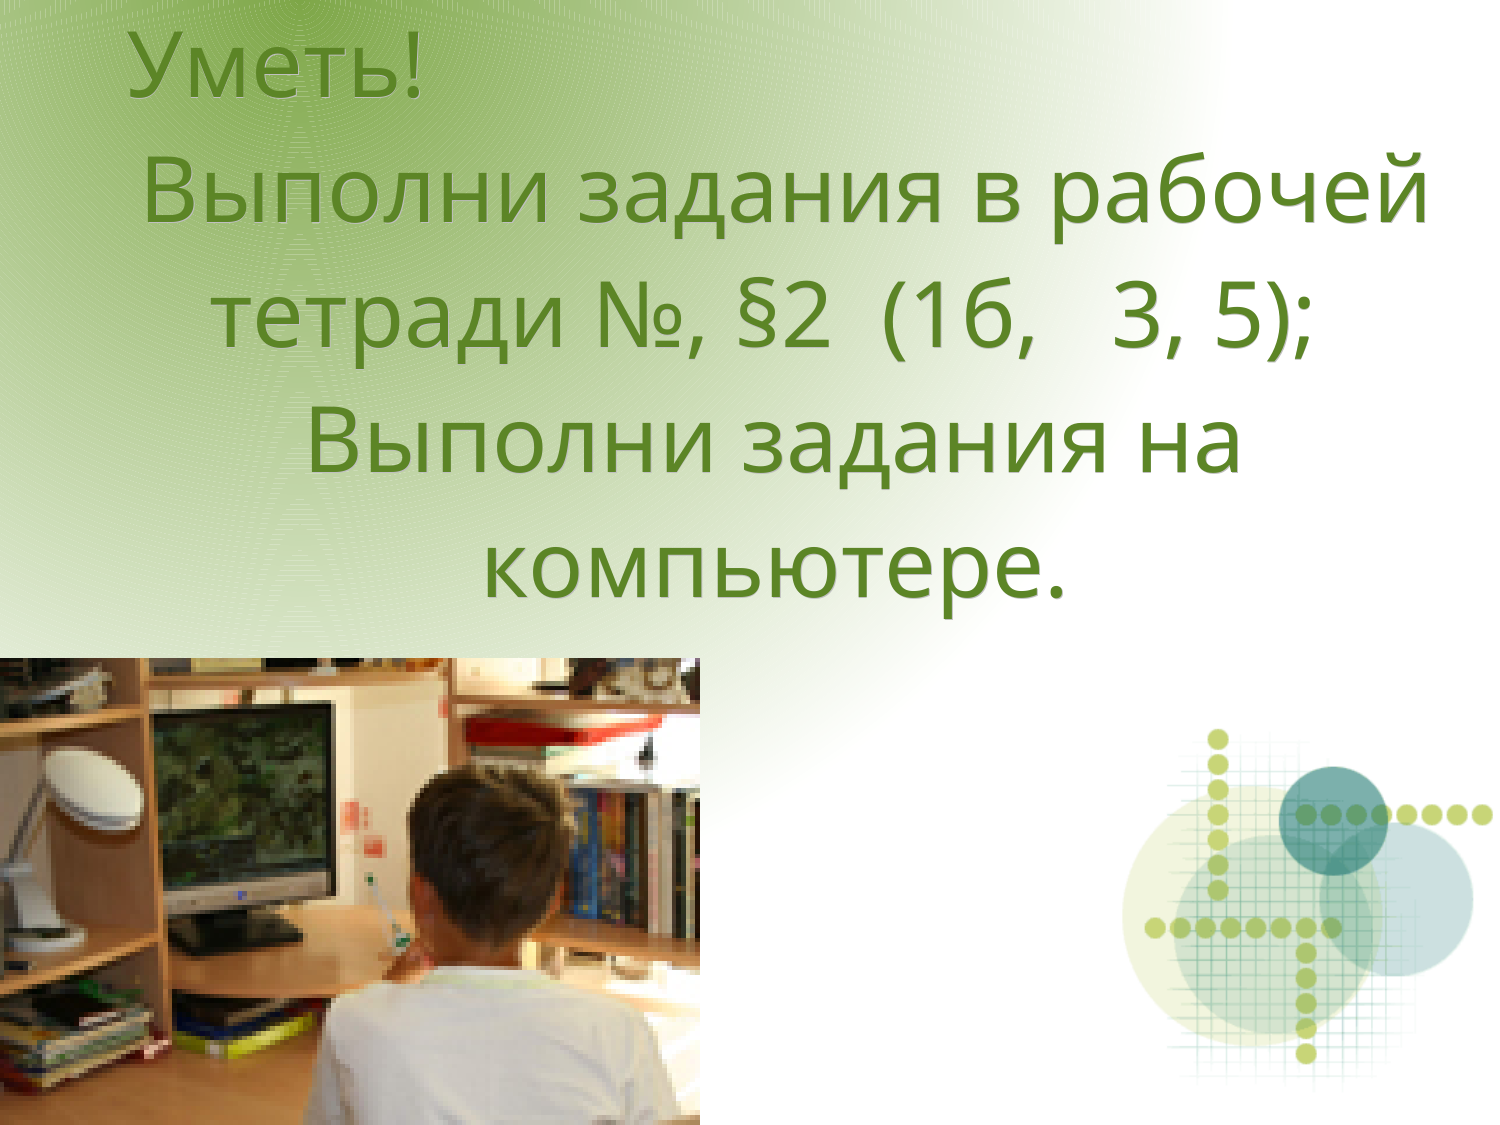

# Уметь! Выполни задания в рабочей тетради №, §2 (1б, 3, 5); Выполни задания на компьютере.